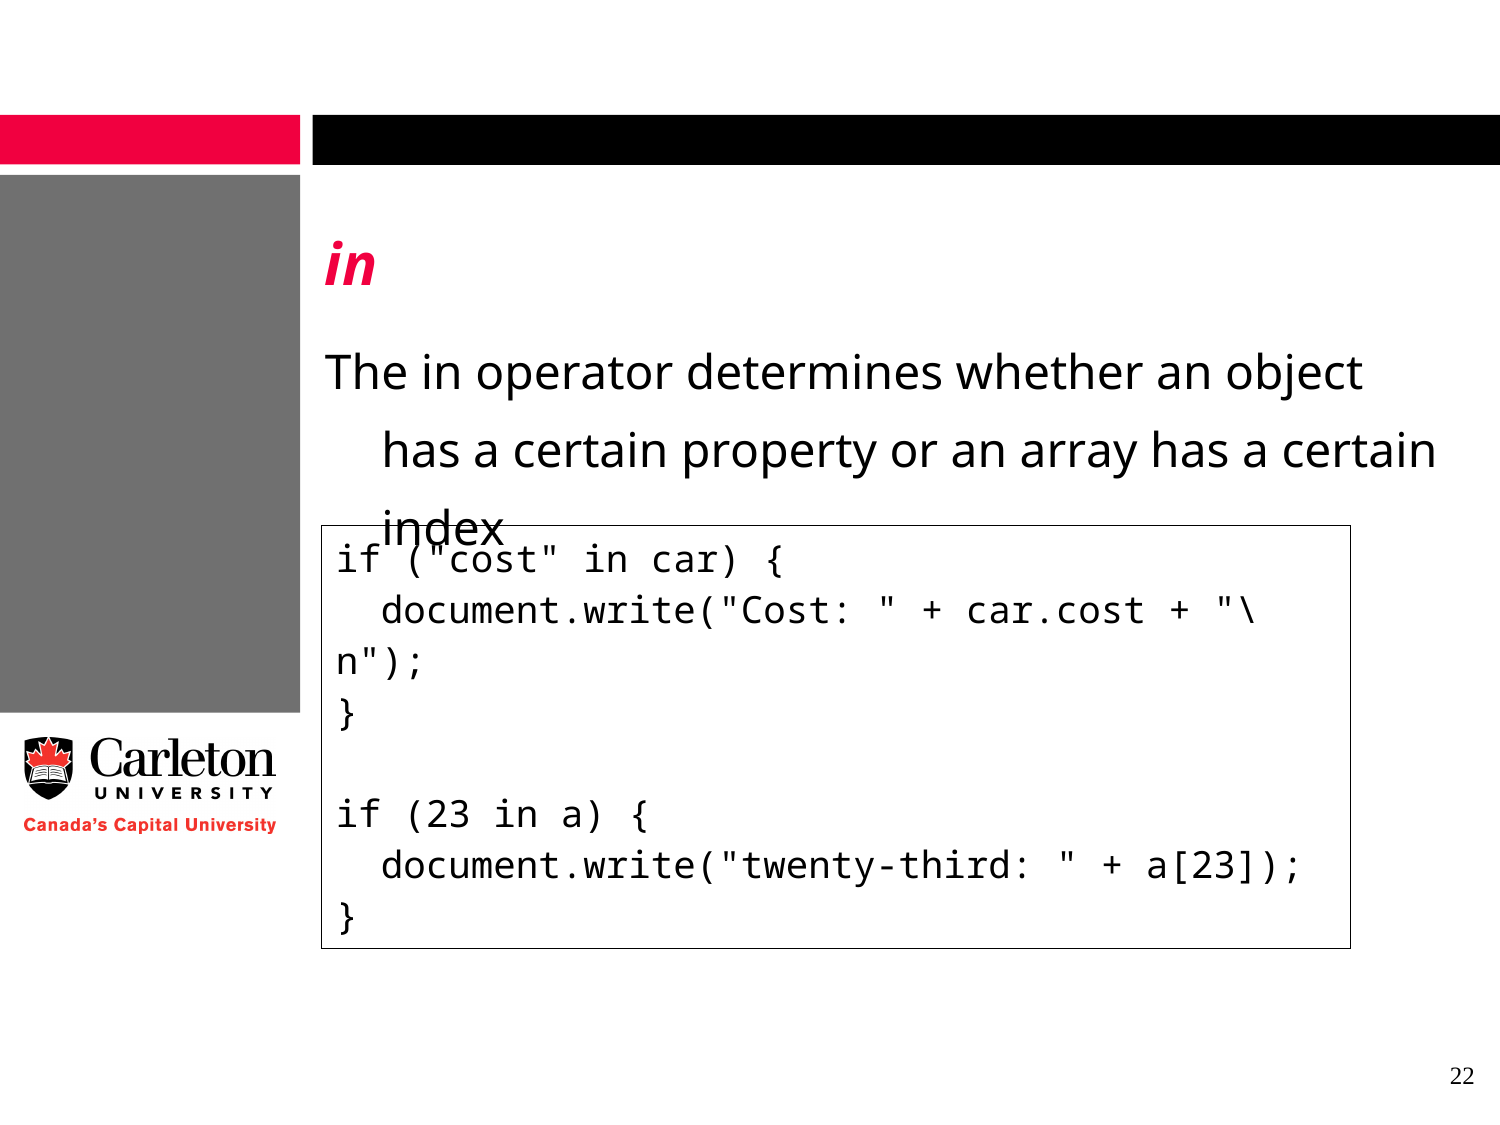

# in
The in operator determines whether an object has a certain property or an array has a certain index
if ("cost" in car) {
 document.write("Cost: " + car.cost + "\n");
}
if (23 in a) {
 document.write("twenty-third: " + a[23]);
}
22